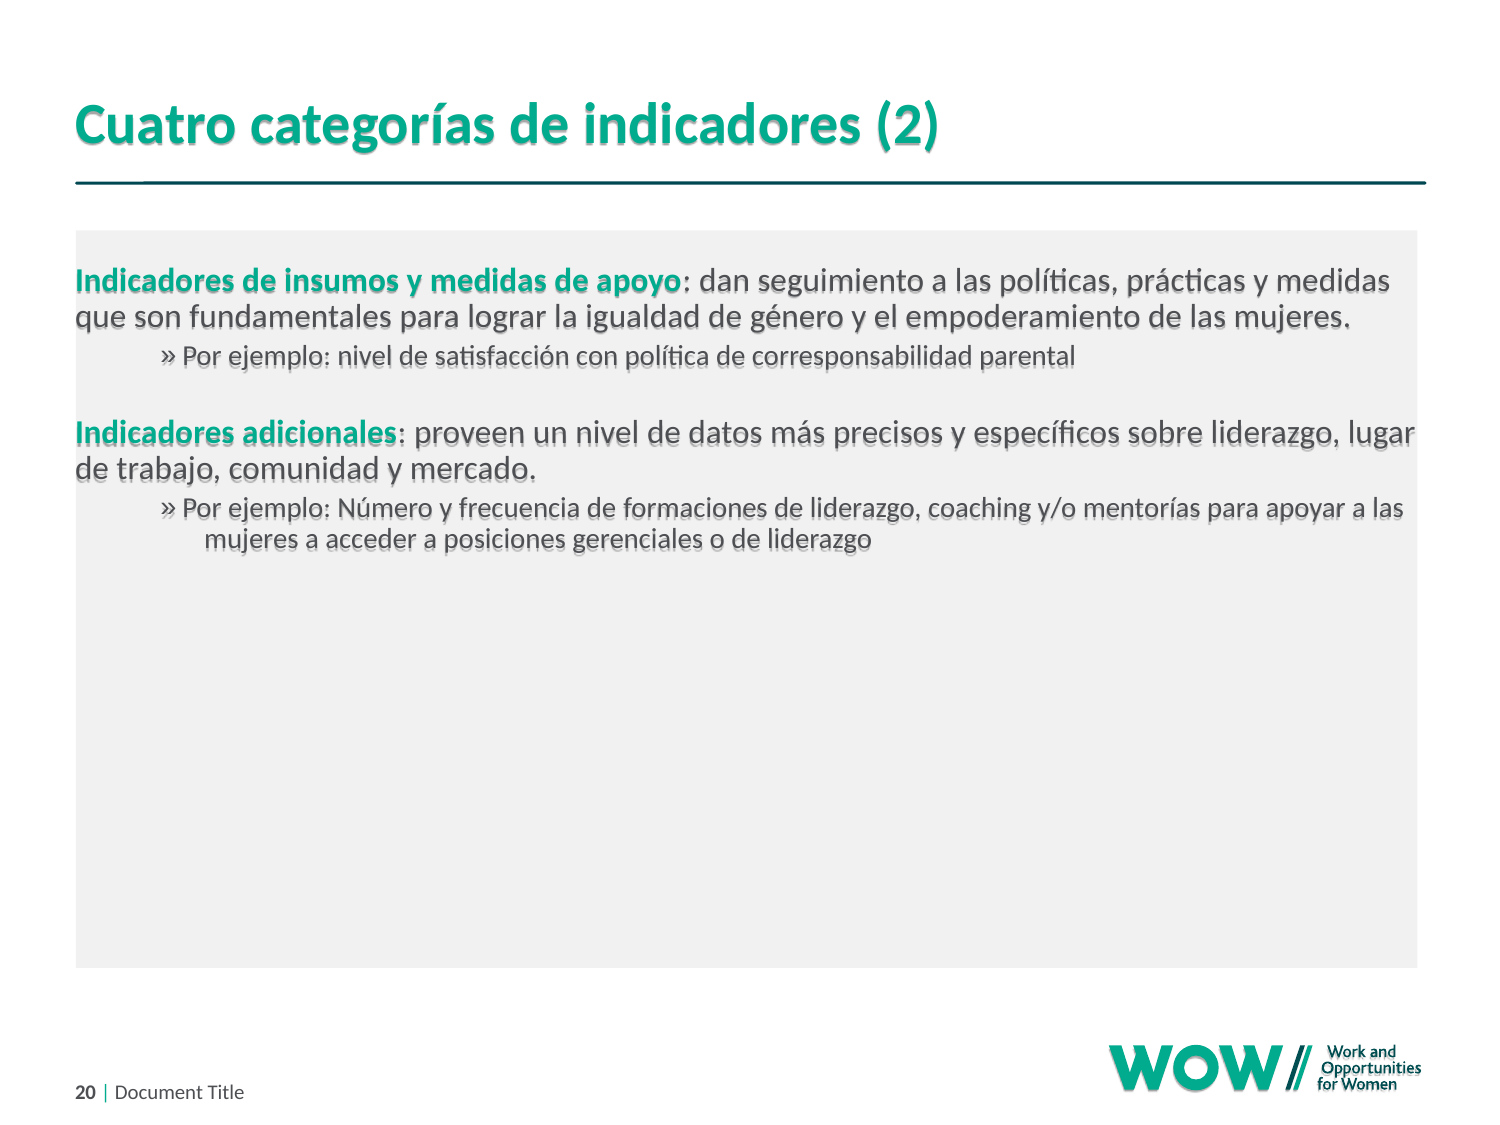

Cuatro categorías de indicadores (2)
# Indicadores de insumos y medidas de apoyo: dan seguimiento a las políticas, prácticas y medidas que son fundamentales para lograr la igualdad de género y el empoderamiento de las mujeres.
Por ejemplo: nivel de satisfacción con política de corresponsabilidad parental
Indicadores adicionales: proveen un nivel de datos más precisos y específicos sobre liderazgo, lugar de trabajo, comunidad y mercado.
Por ejemplo: Número y frecuencia de formaciones de liderazgo, coaching y/o mentorías para apoyar a las mujeres a acceder a posiciones gerenciales o de liderazgo
 | Document Title